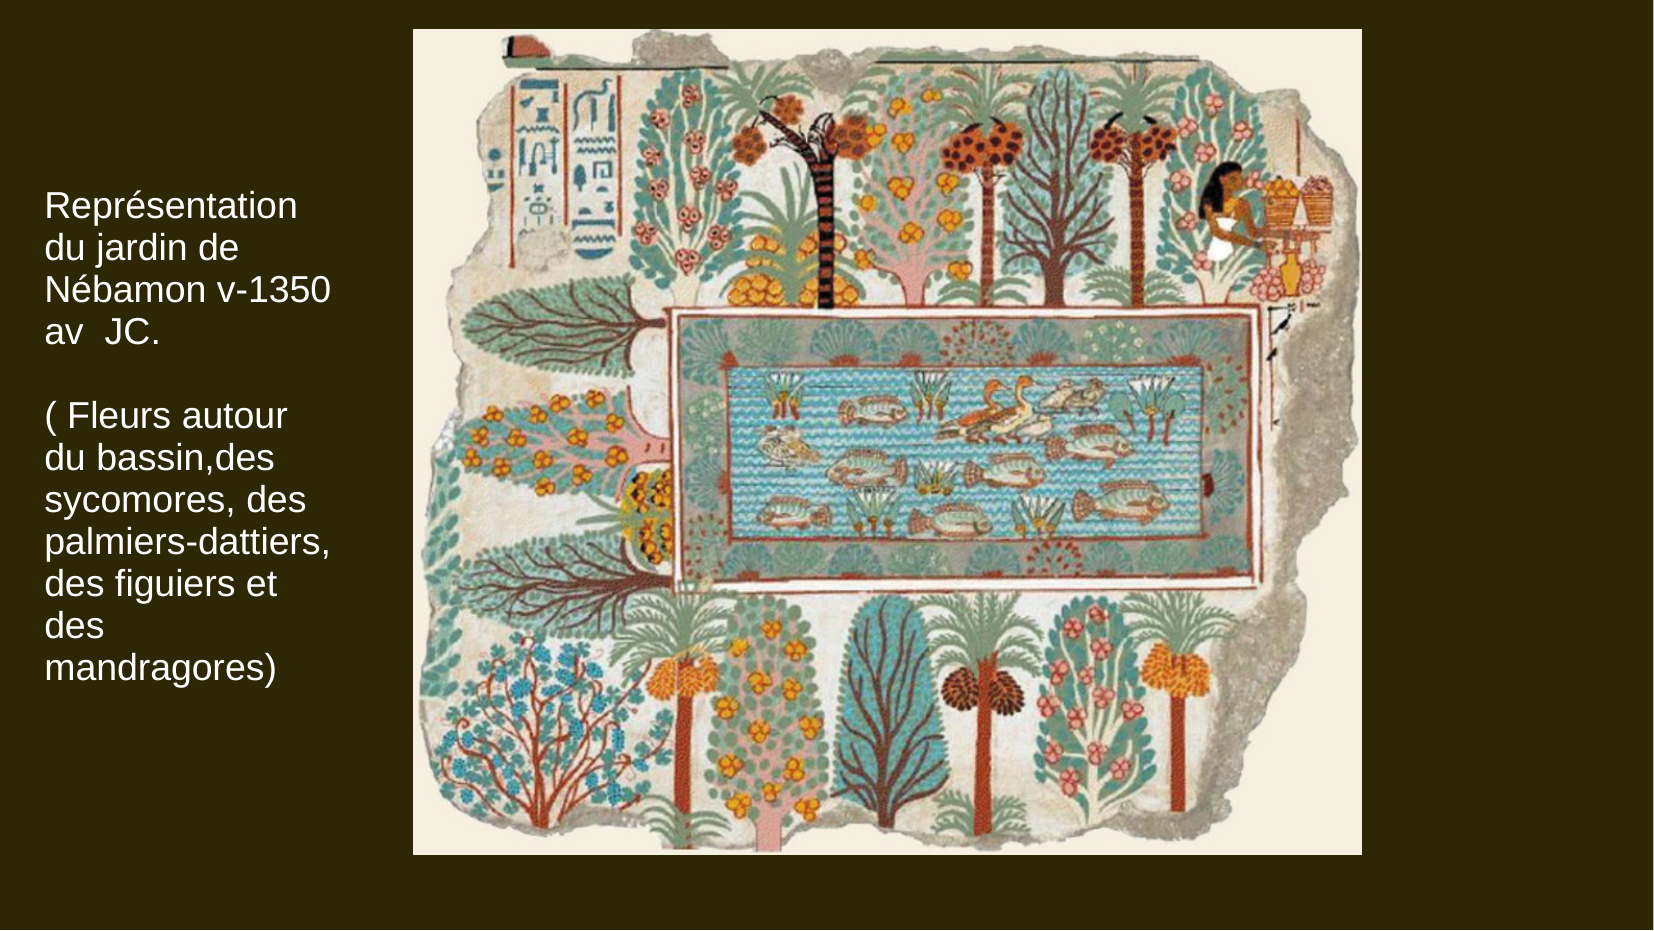

Représentation du jardin de Nébamon v-1350 av JC.
( Fleurs autour du bassin,des sycomores, des palmiers-dattiers, des figuiers et des mandragores)